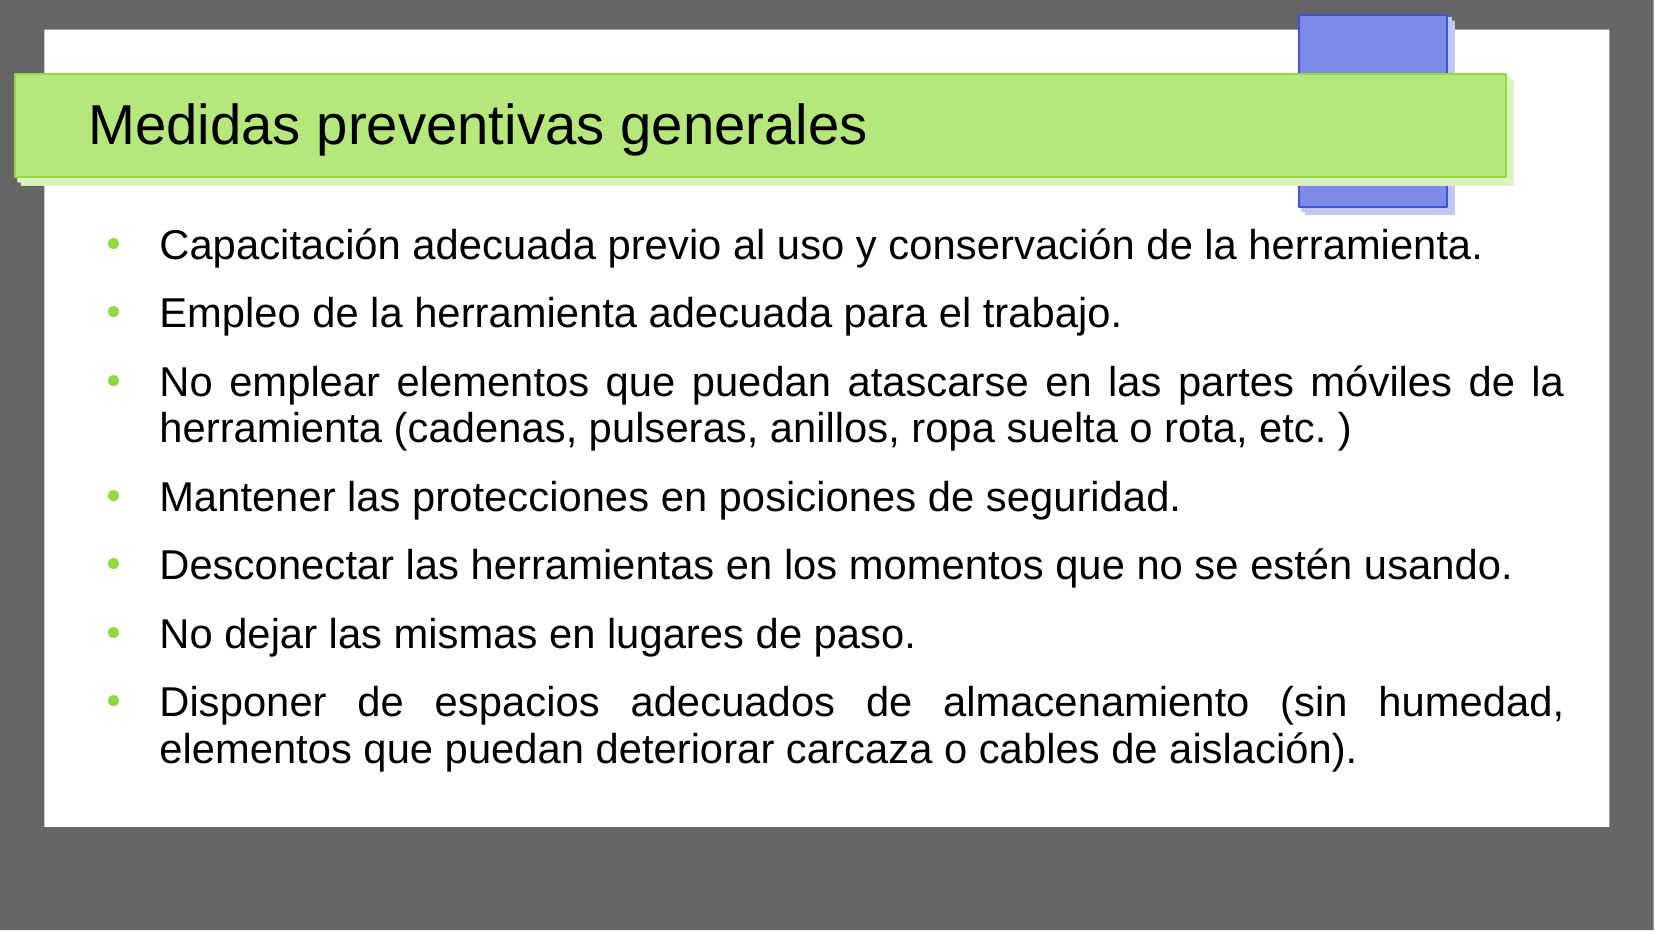

# Medidas preventivas generales
Capacitación adecuada previo al uso y conservación de la herramienta.
Empleo de la herramienta adecuada para el trabajo.
No emplear elementos que puedan atascarse en las partes móviles de la herramienta (cadenas, pulseras, anillos, ropa suelta o rota, etc. )
Mantener las protecciones en posiciones de seguridad.
Desconectar las herramientas en los momentos que no se estén usando.
No dejar las mismas en lugares de paso.
Disponer de espacios adecuados de almacenamiento (sin humedad, elementos que puedan deteriorar carcaza o cables de aislación).